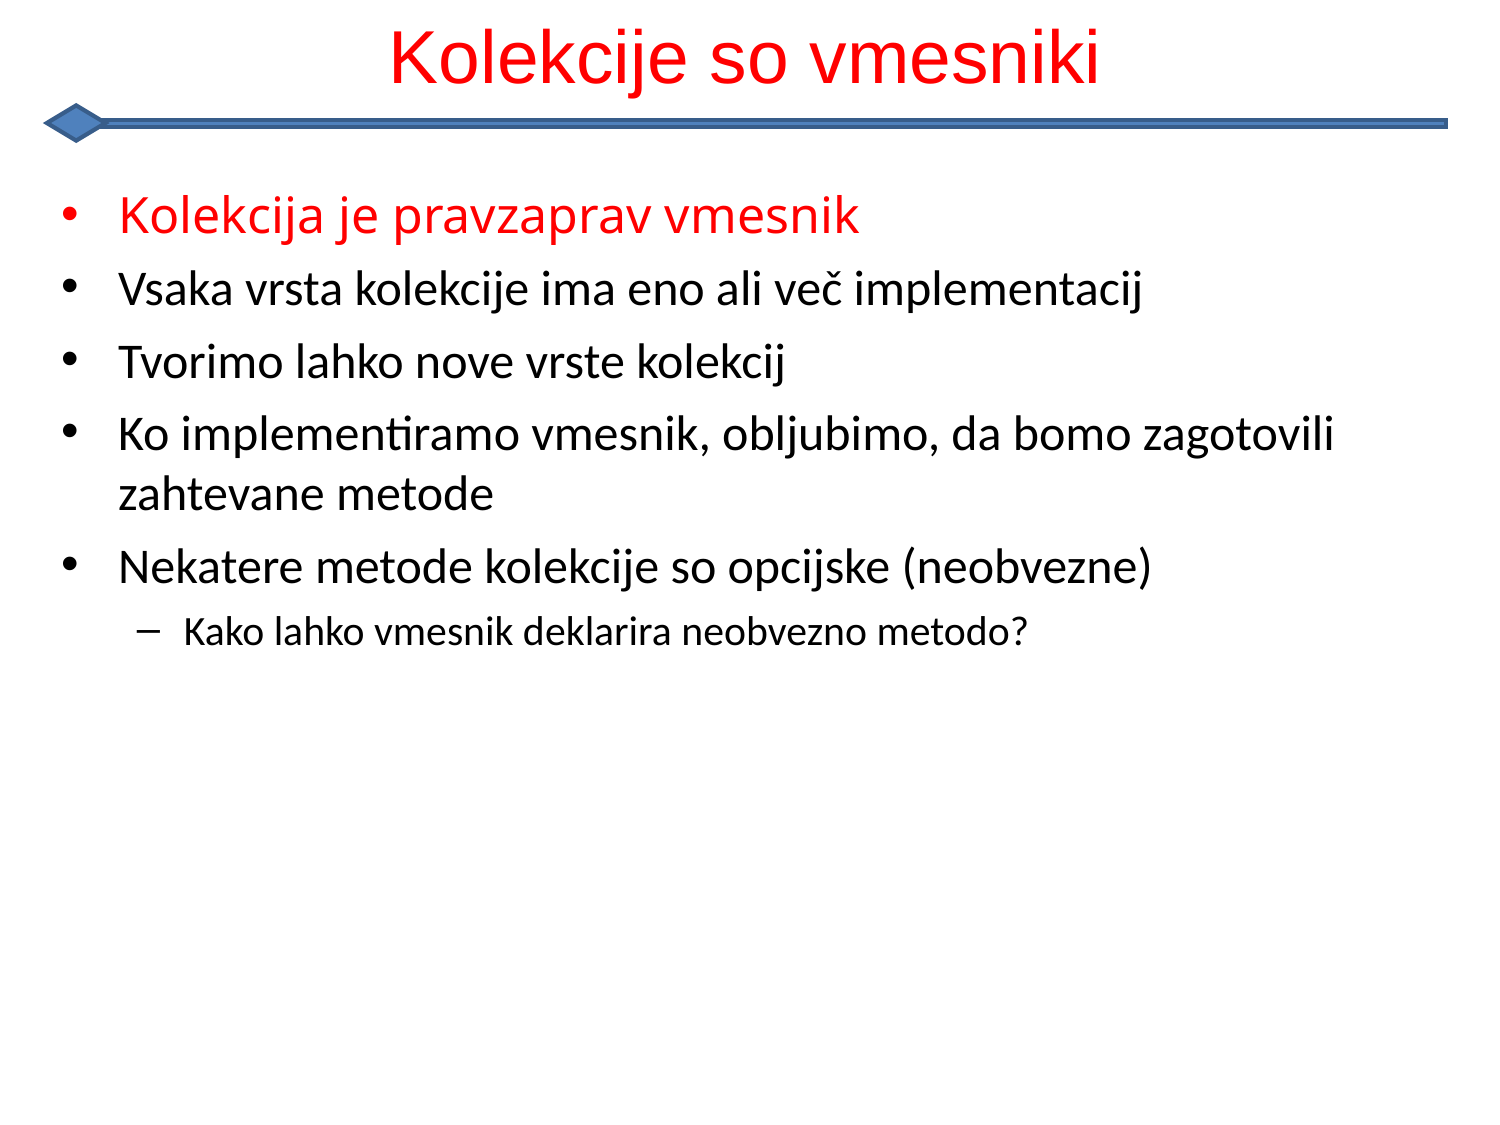

# Kolekcije so vmesniki
Kolekcija je pravzaprav vmesnik
Vsaka vrsta kolekcije ima eno ali več implementacij
Tvorimo lahko nove vrste kolekcij
Ko implementiramo vmesnik, obljubimo, da bomo zagotovili zahtevane metode
Nekatere metode kolekcije so opcijske (neobvezne)
Kako lahko vmesnik deklarira neobvezno metodo?